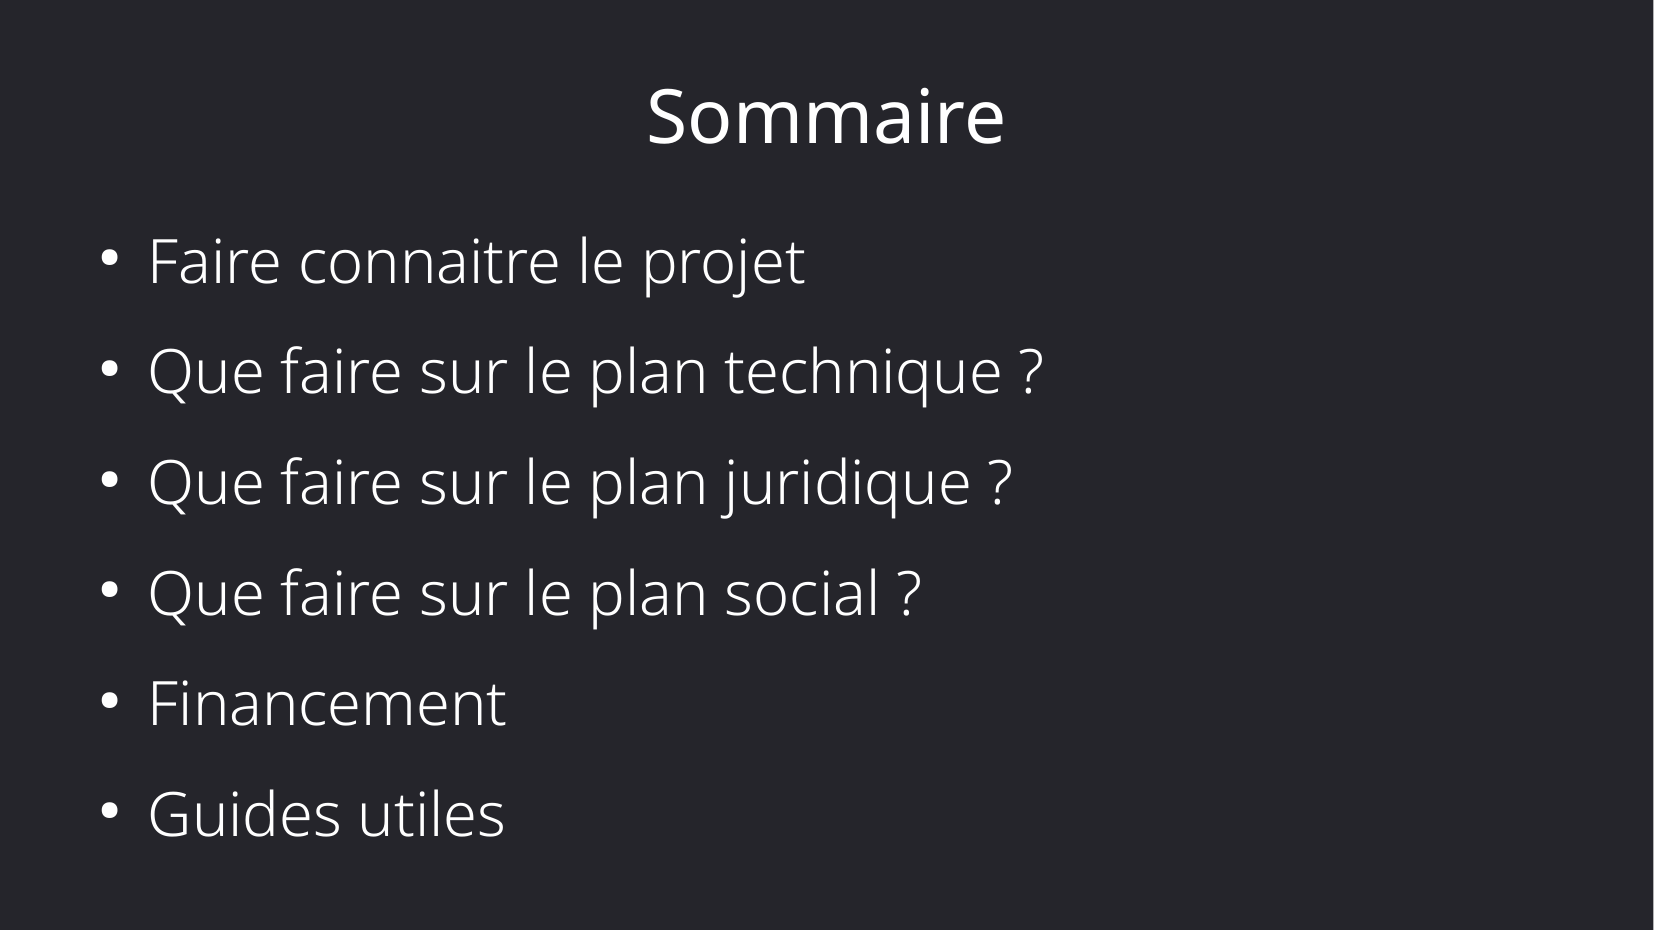

# Sommaire
Faire connaitre le projet
Que faire sur le plan technique ?
Que faire sur le plan juridique ?
Que faire sur le plan social ?
Financement
Guides utiles